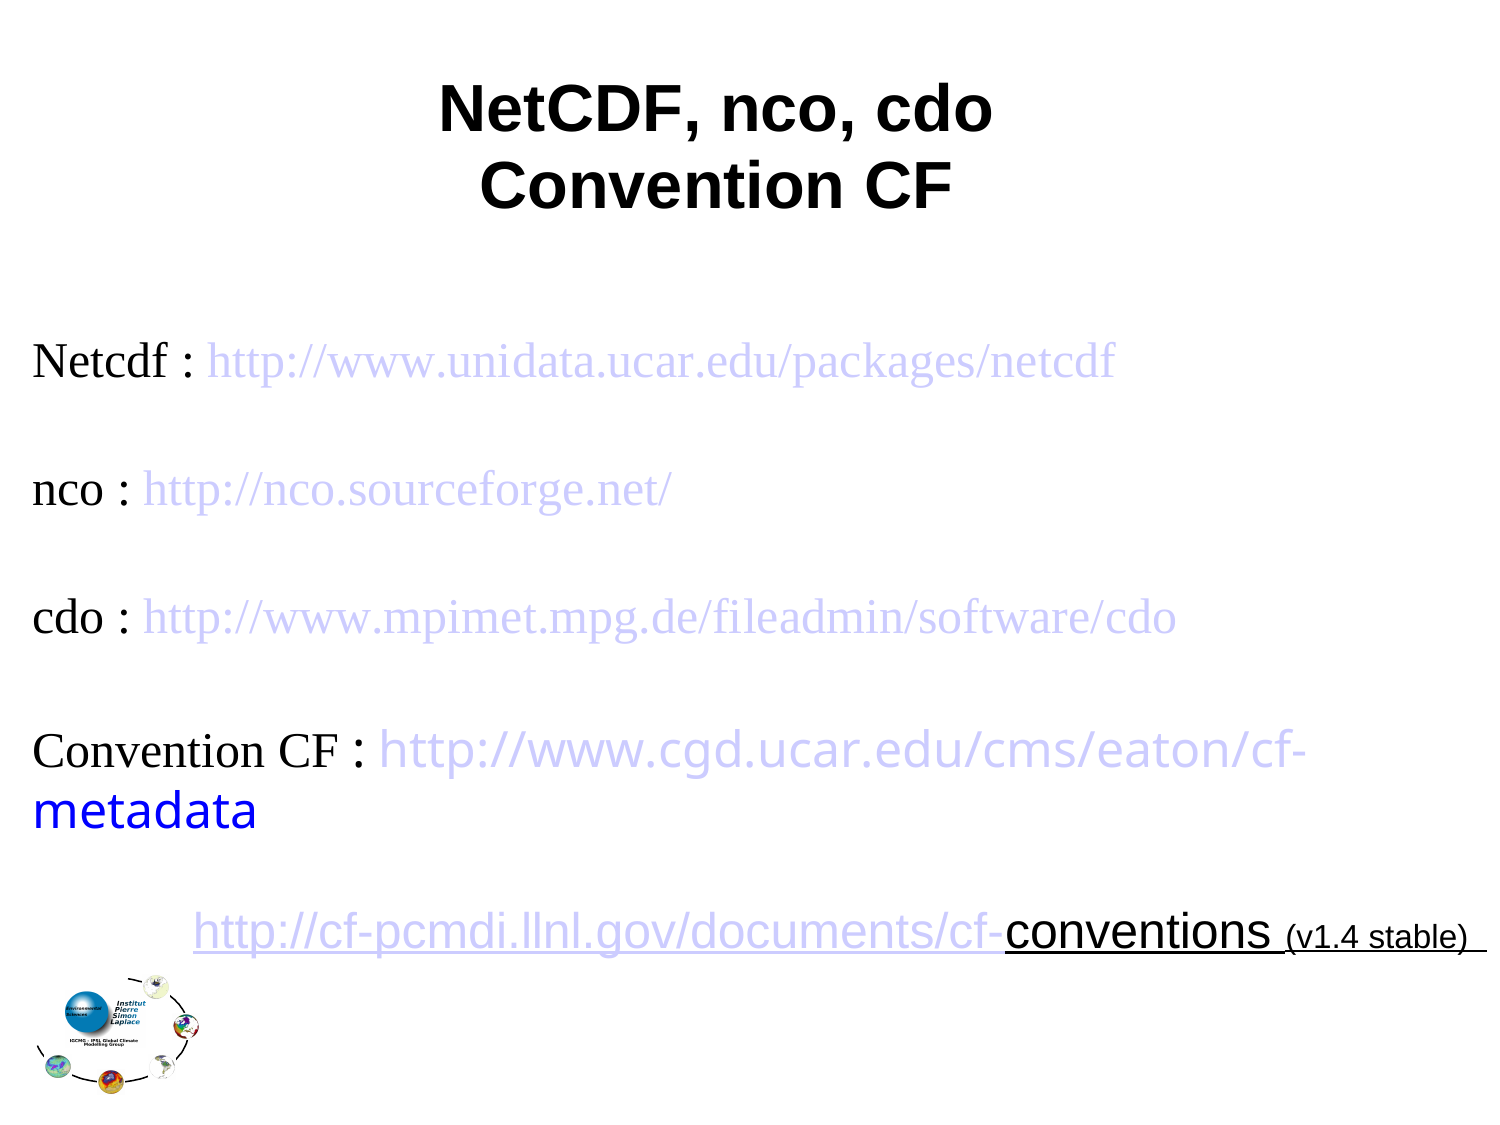

NetCDF, nco, cdo
Convention CF
Netcdf : http://www.unidata.ucar.edu/packages/netcdf
nco : http://nco.sourceforge.net/
cdo : http://www.mpimet.mpg.de/fileadmin/software/cdo
Convention CF : http://www.cgd.ucar.edu/cms/eaton/cf-metadata
	ethttp://cf-pcmdi.llnl.gov/documents/cf-conventions (v1.4 stable)